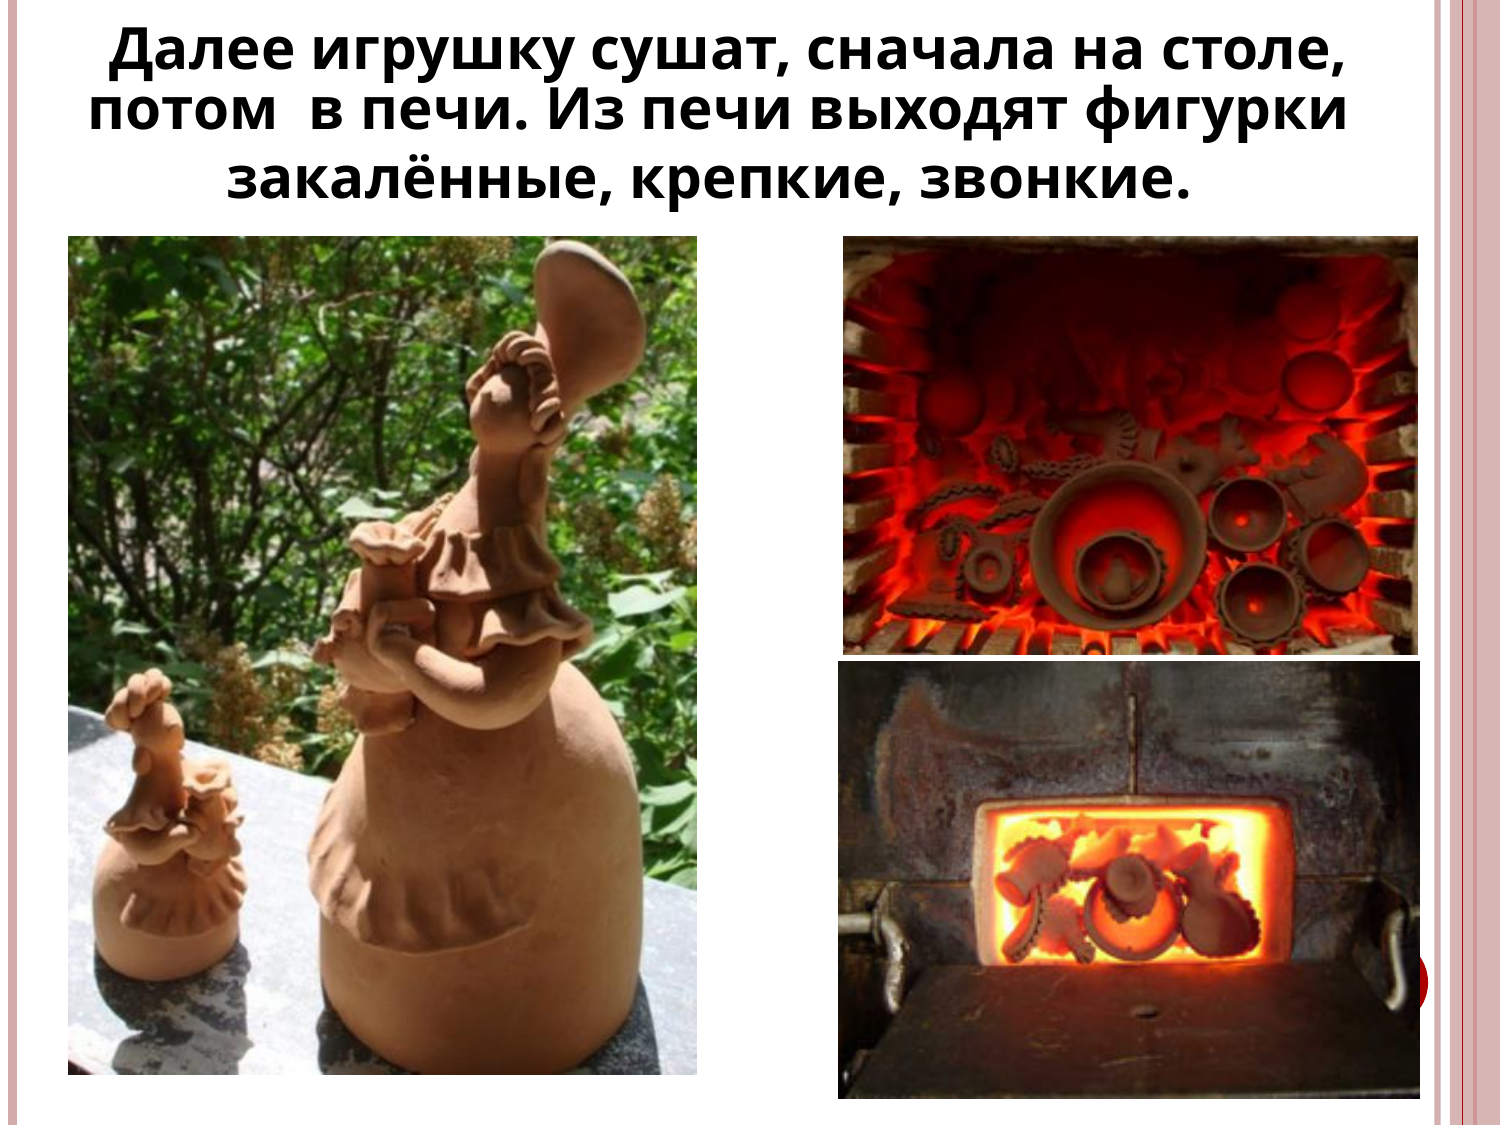

Далее игрушку сушат, сначала на столе, потом в печи. Из печи выходят фигурки закалённые, крепкие, звонкие.